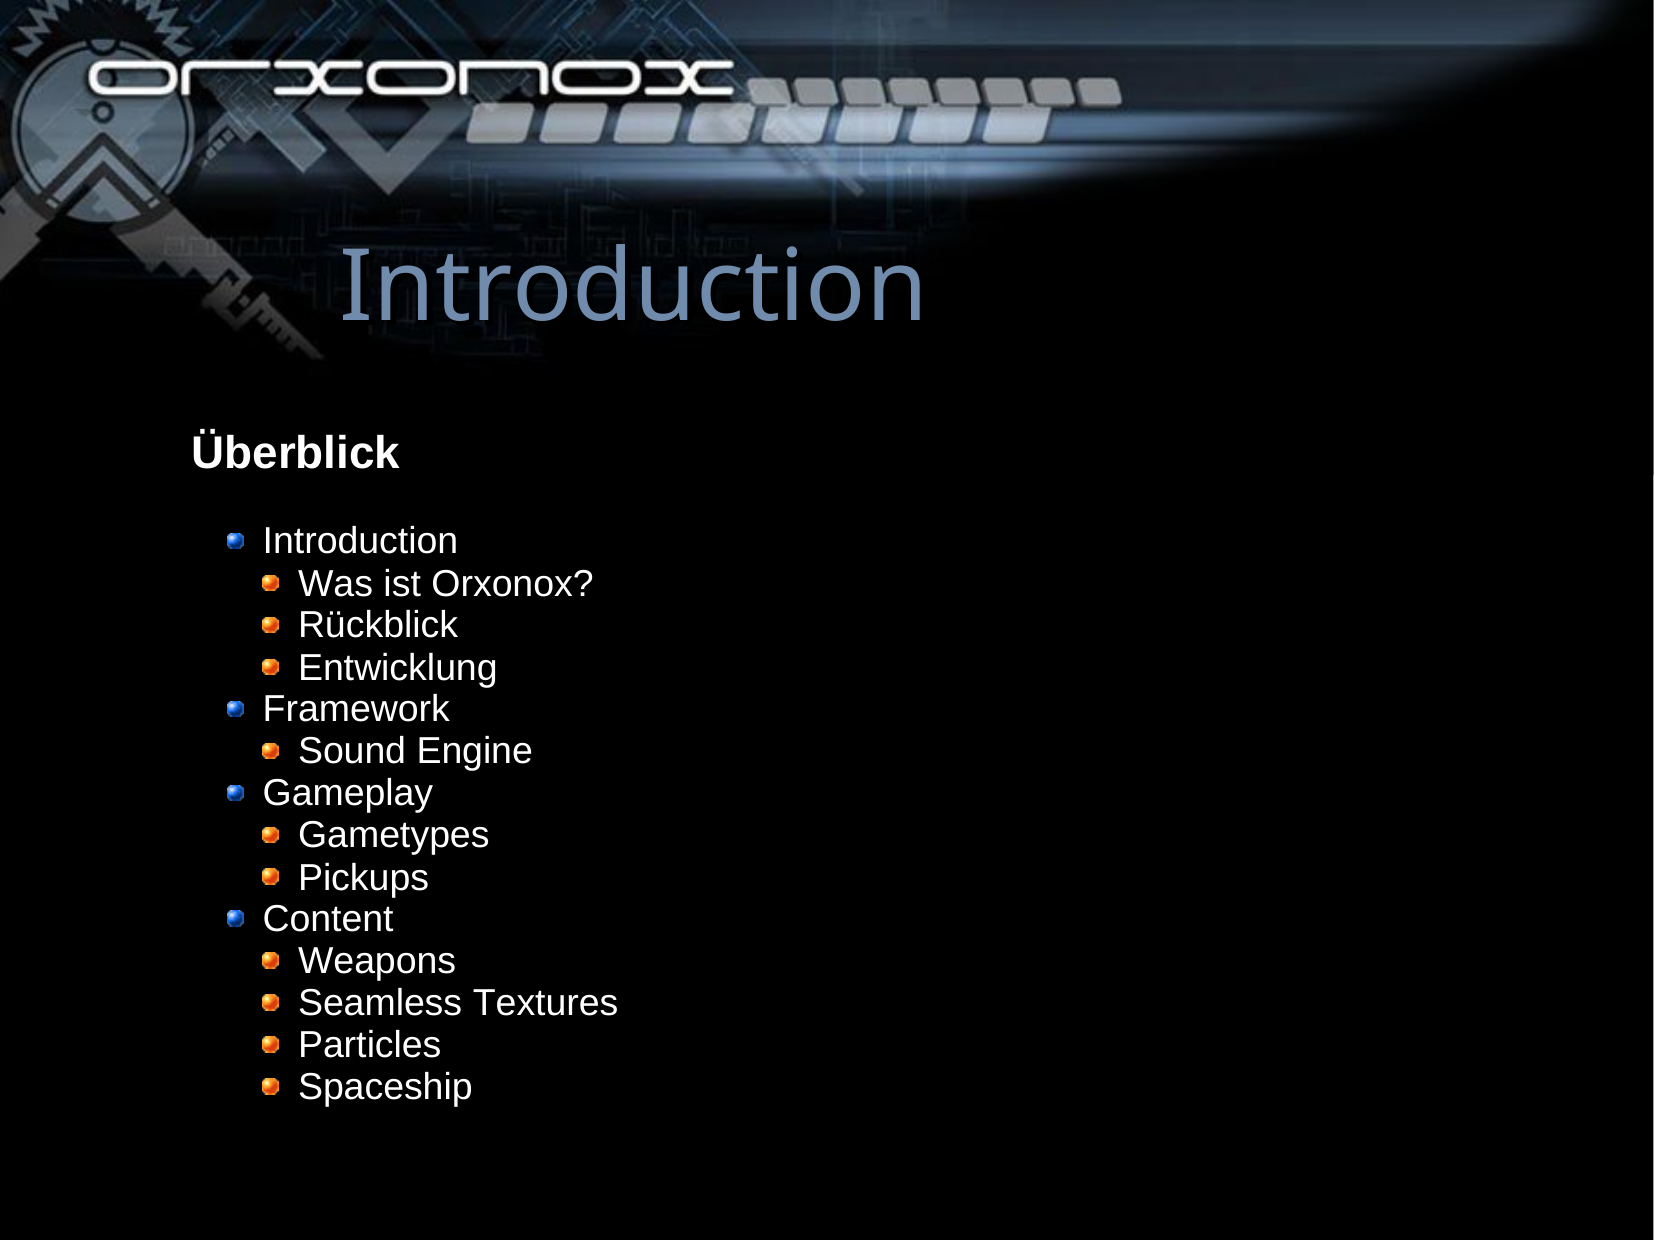

Introduction
Überblick
Introduction
Was ist Orxonox?
Rückblick
Entwicklung
Framework
Sound Engine
Gameplay
Gametypes
Pickups
Content
Weapons
Seamless Textures
Particles
Spaceship